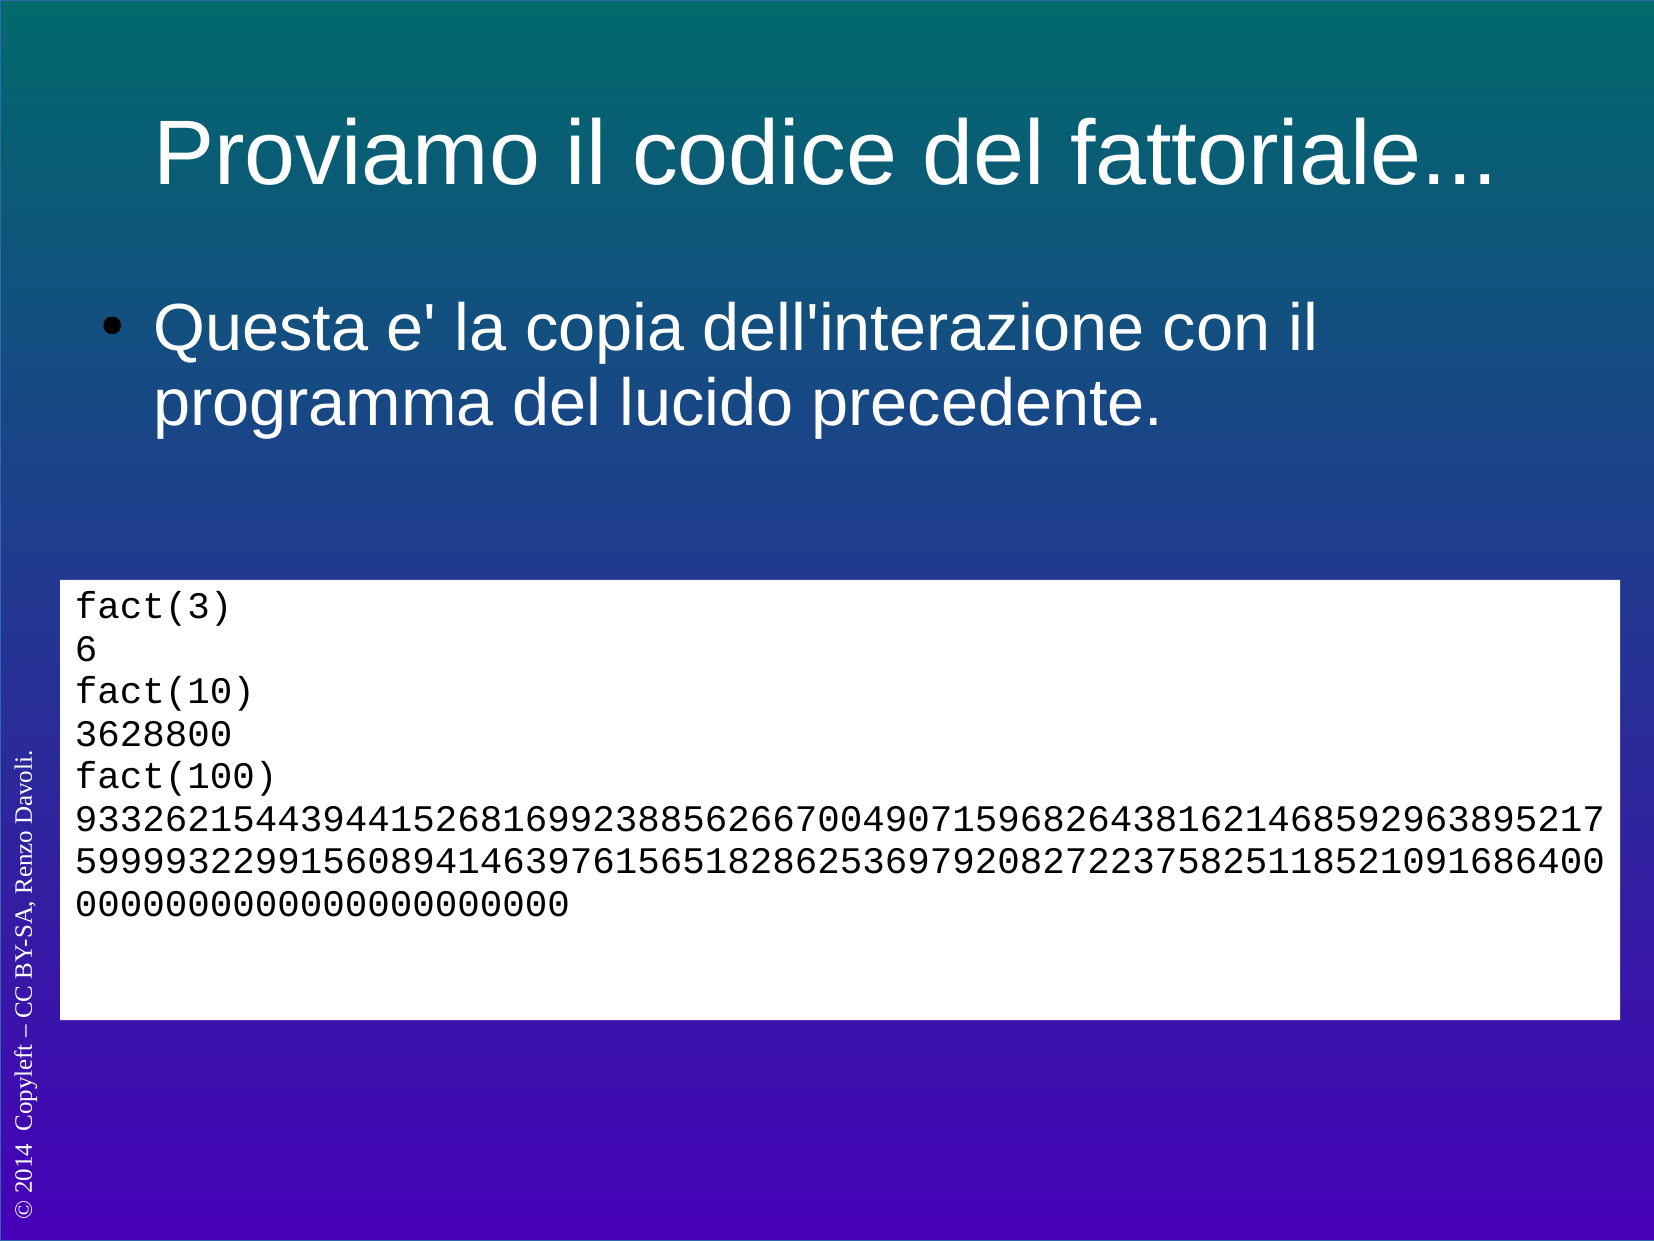

# Proviamo il codice del fattoriale...
Questa e' la copia dell'interazione con il programma del lucido precedente.
fact(3)
6
fact(10)
3628800
fact(100)
93326215443944152681699238856266700490715968264381621468592963895217599993229915608941463976156518286253697920827223758251185210916864000000000000000000000000